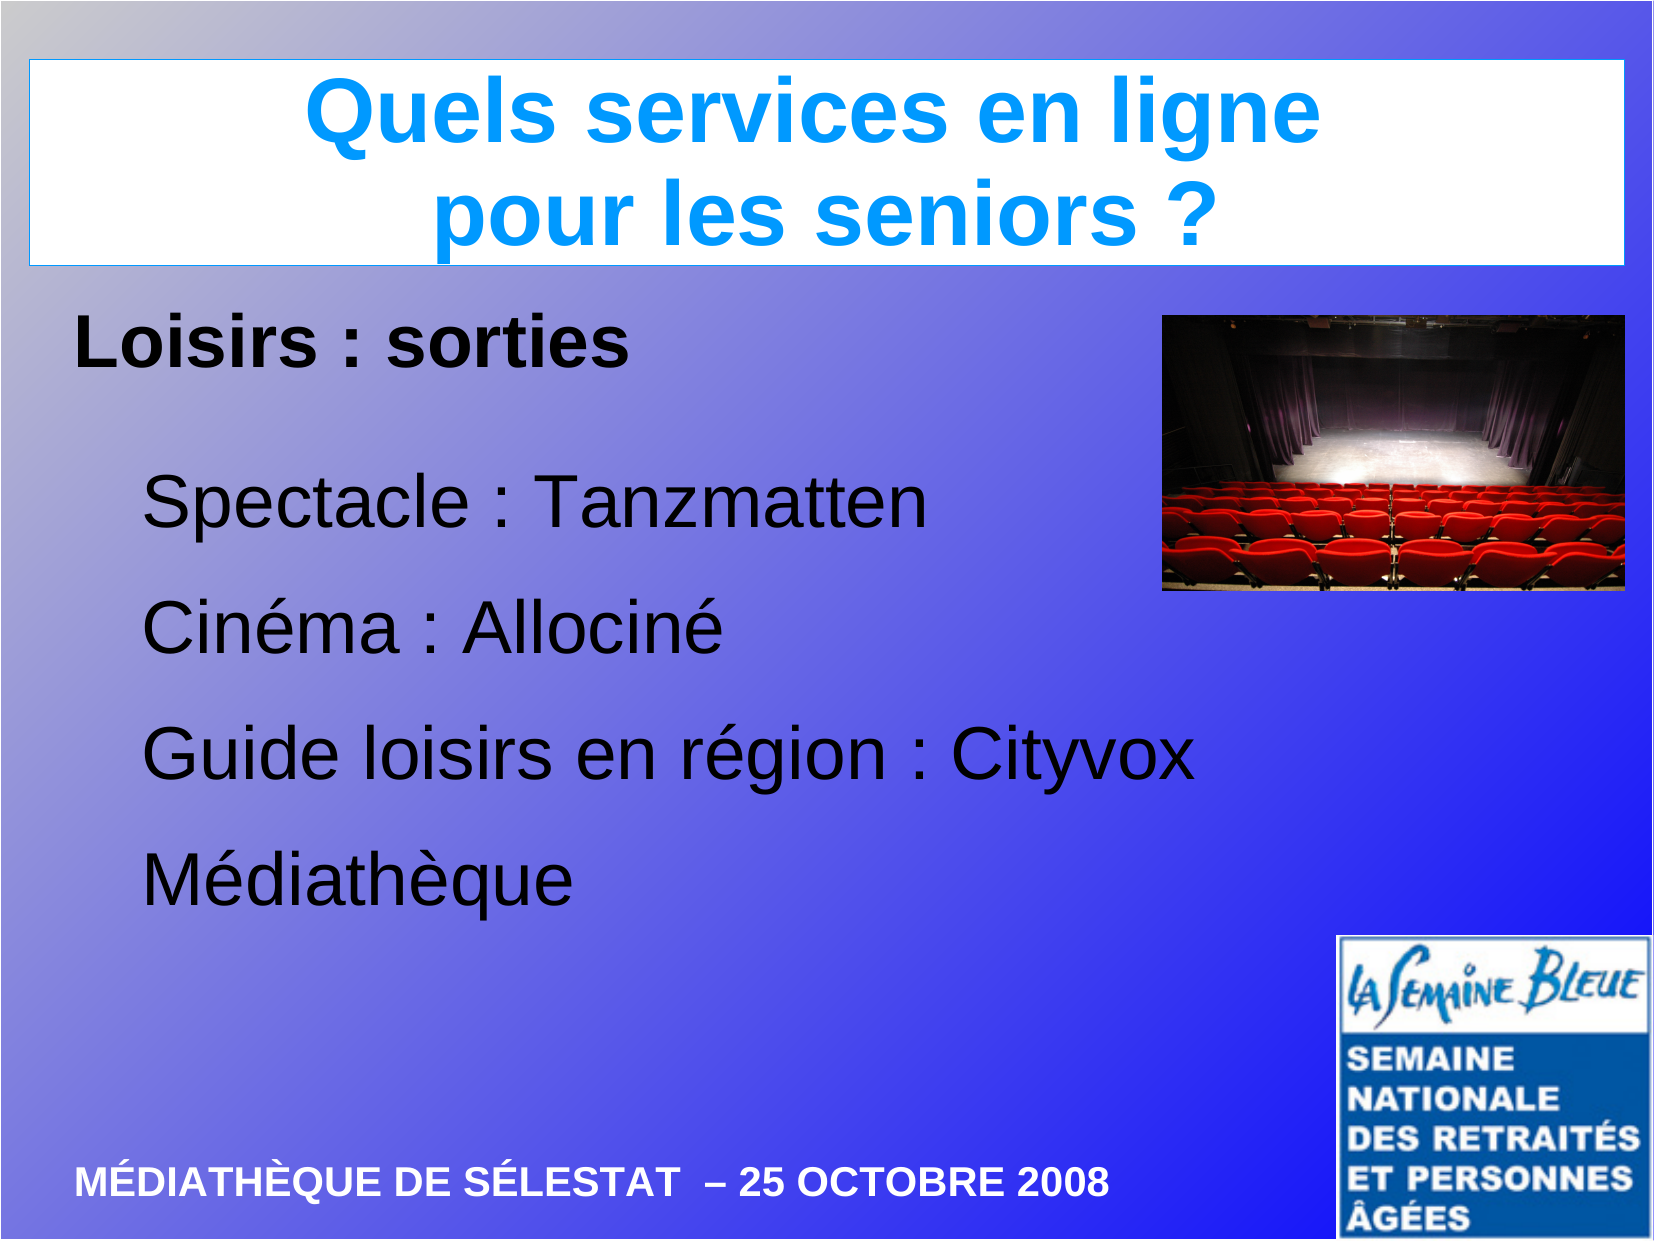

Quels services en ligne
pour les seniors ?
Loisirs : sorties
# Spectacle : Tanzmatten
Cinéma : Allociné
Guide loisirs en région : Cityvox
Médiathèque
MÉDIATHÈQUE DE SÉLESTAT – 25 OCTOBRE 2008